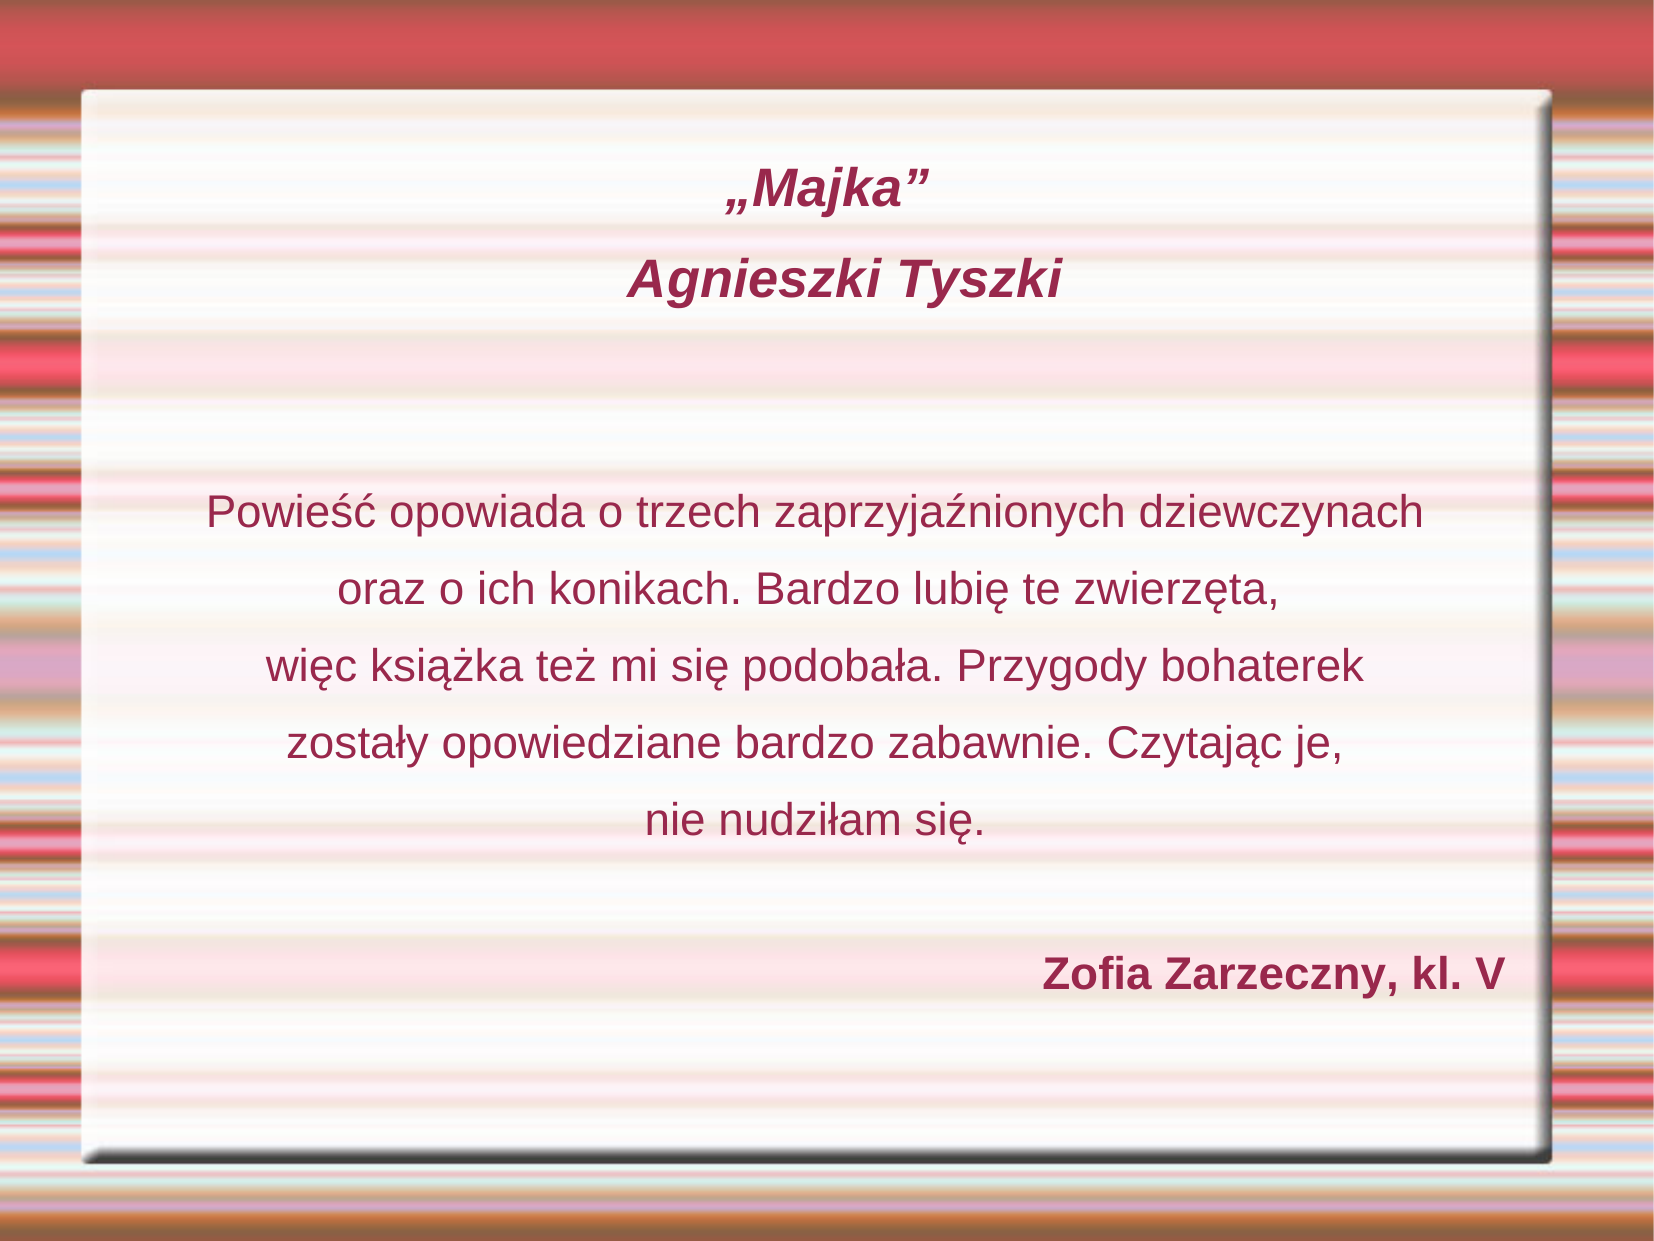

# „Majka” Agnieszki Tyszki
Powieść opowiada o trzech zaprzyjaźnionych dziewczynach
oraz o ich konikach. Bardzo lubię te zwierzęta,
więc książka też mi się podobała. Przygody bohaterek
zostały opowiedziane bardzo zabawnie. Czytając je,
nie nudziłam się.
Zofia Zarzeczny, kl. V